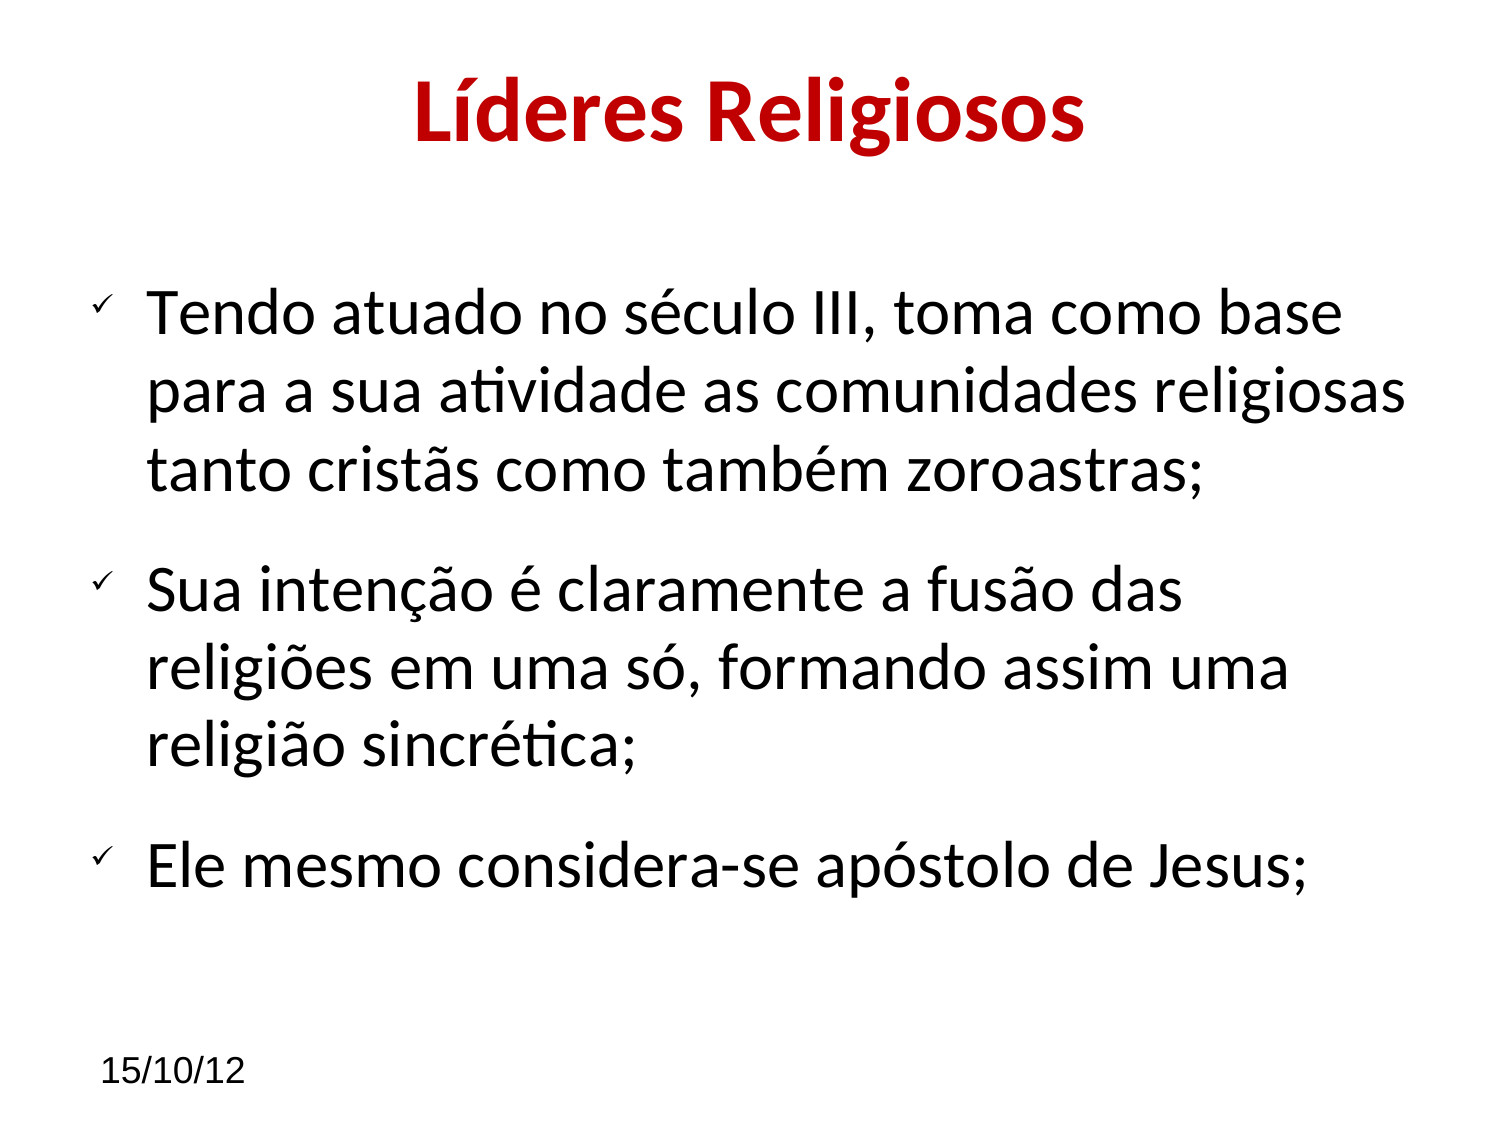

# Líderes Religiosos
Tendo atuado no século III, toma como base para a sua atividade as comunidades religiosas tanto cristãs como também zoroastras;
Sua intenção é claramente a fusão das religiões em uma só, formando assim uma religião sincrética;
Ele mesmo considera-se apóstolo de Jesus;